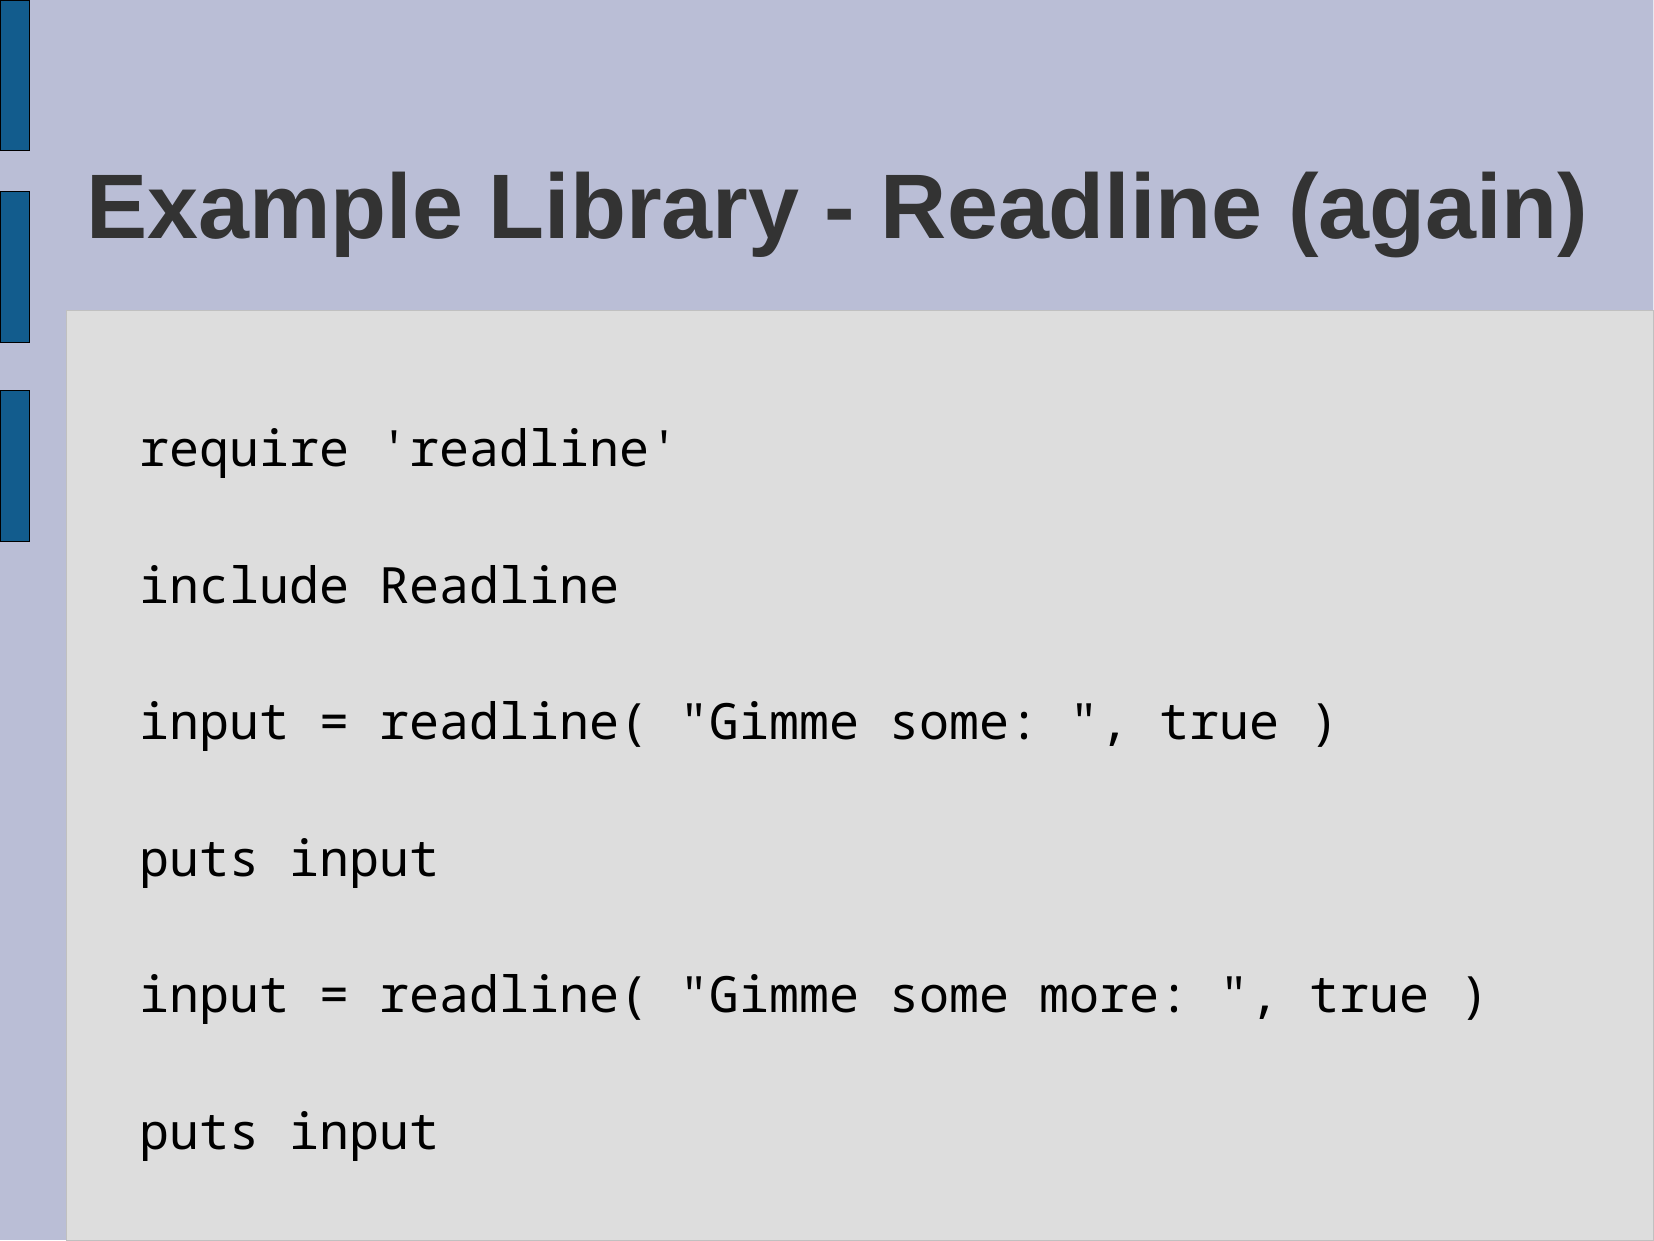

#
Example Library - Readline (again)
require 'readline'
include Readline
input = readline( "Gimme some: ", true )
puts input
input = readline( "Gimme some more: ", true )
puts input